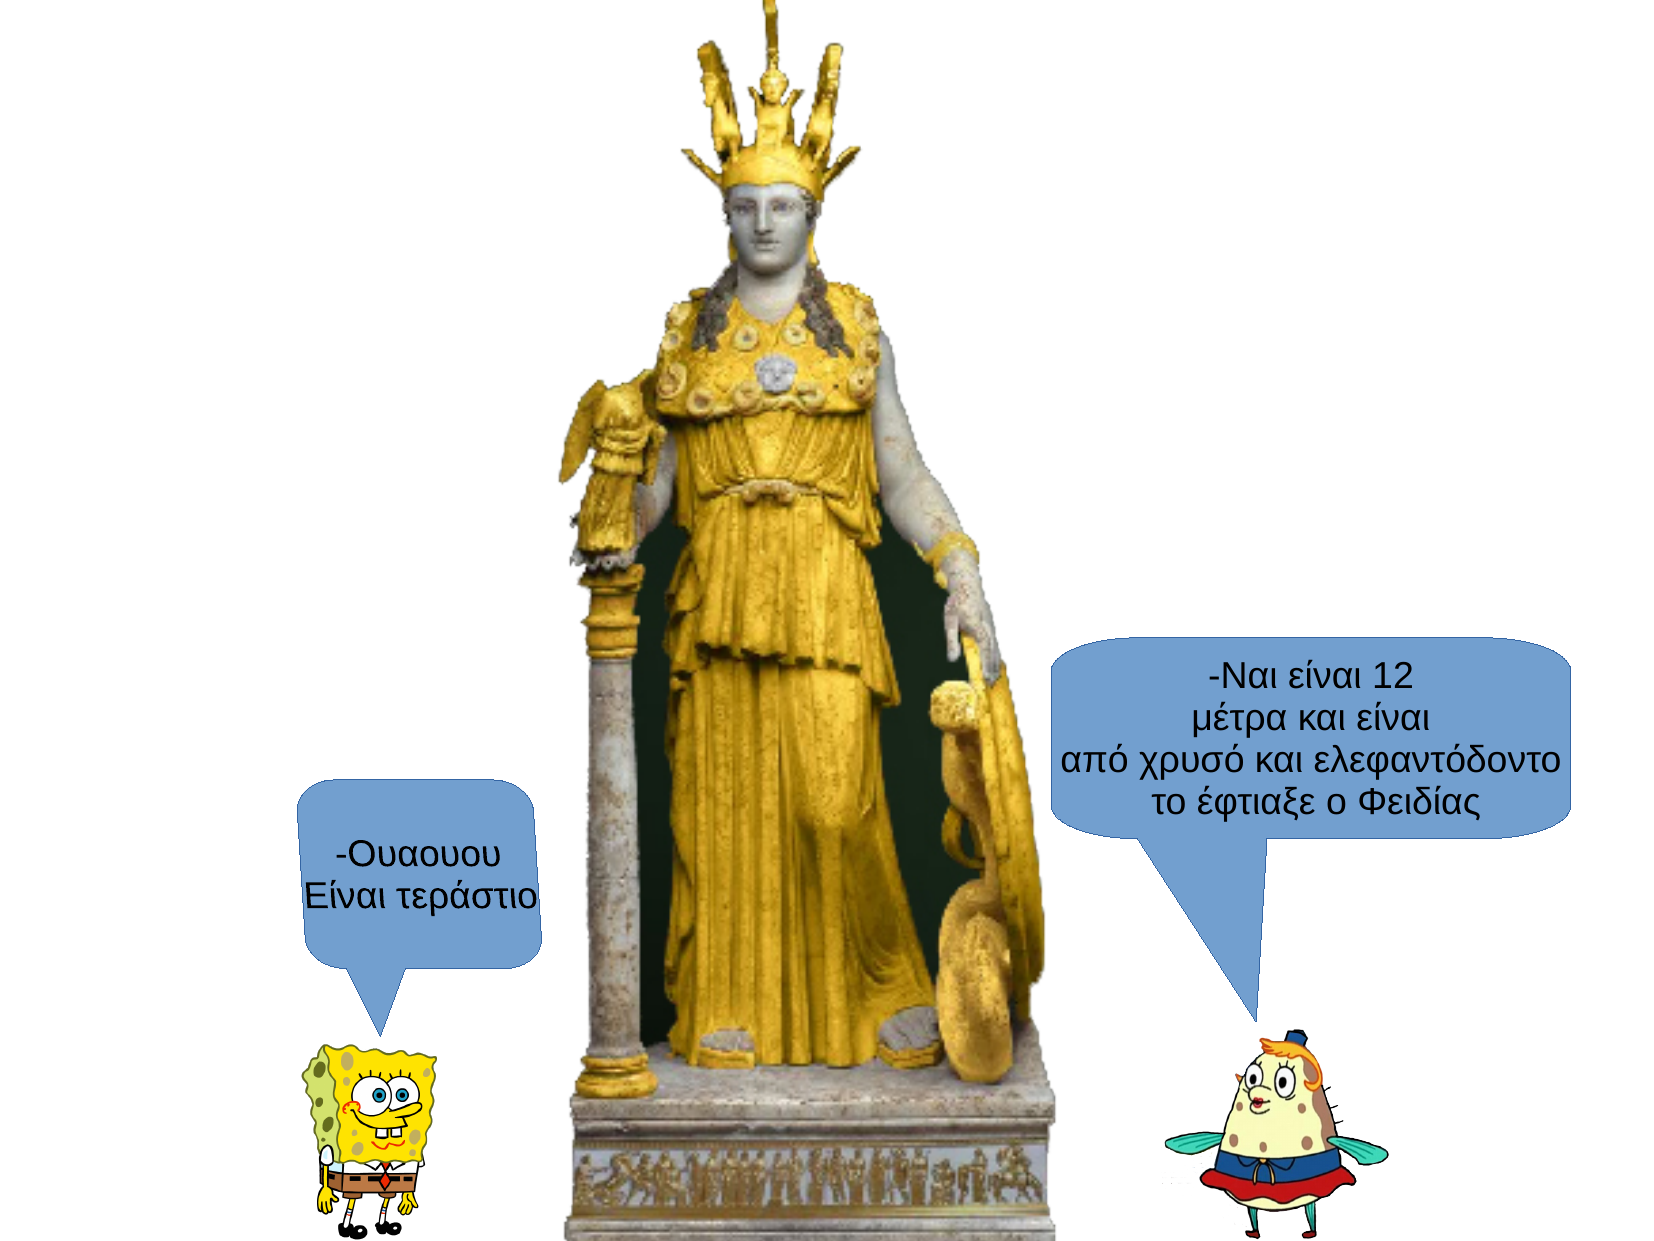

-Ναι είναι 12
μέτρα και είναι
από χρυσό και ελεφαντόδοντο
 το έφτιαξε ο Φειδίας
-Ουαουου
Είναι τεράστιο